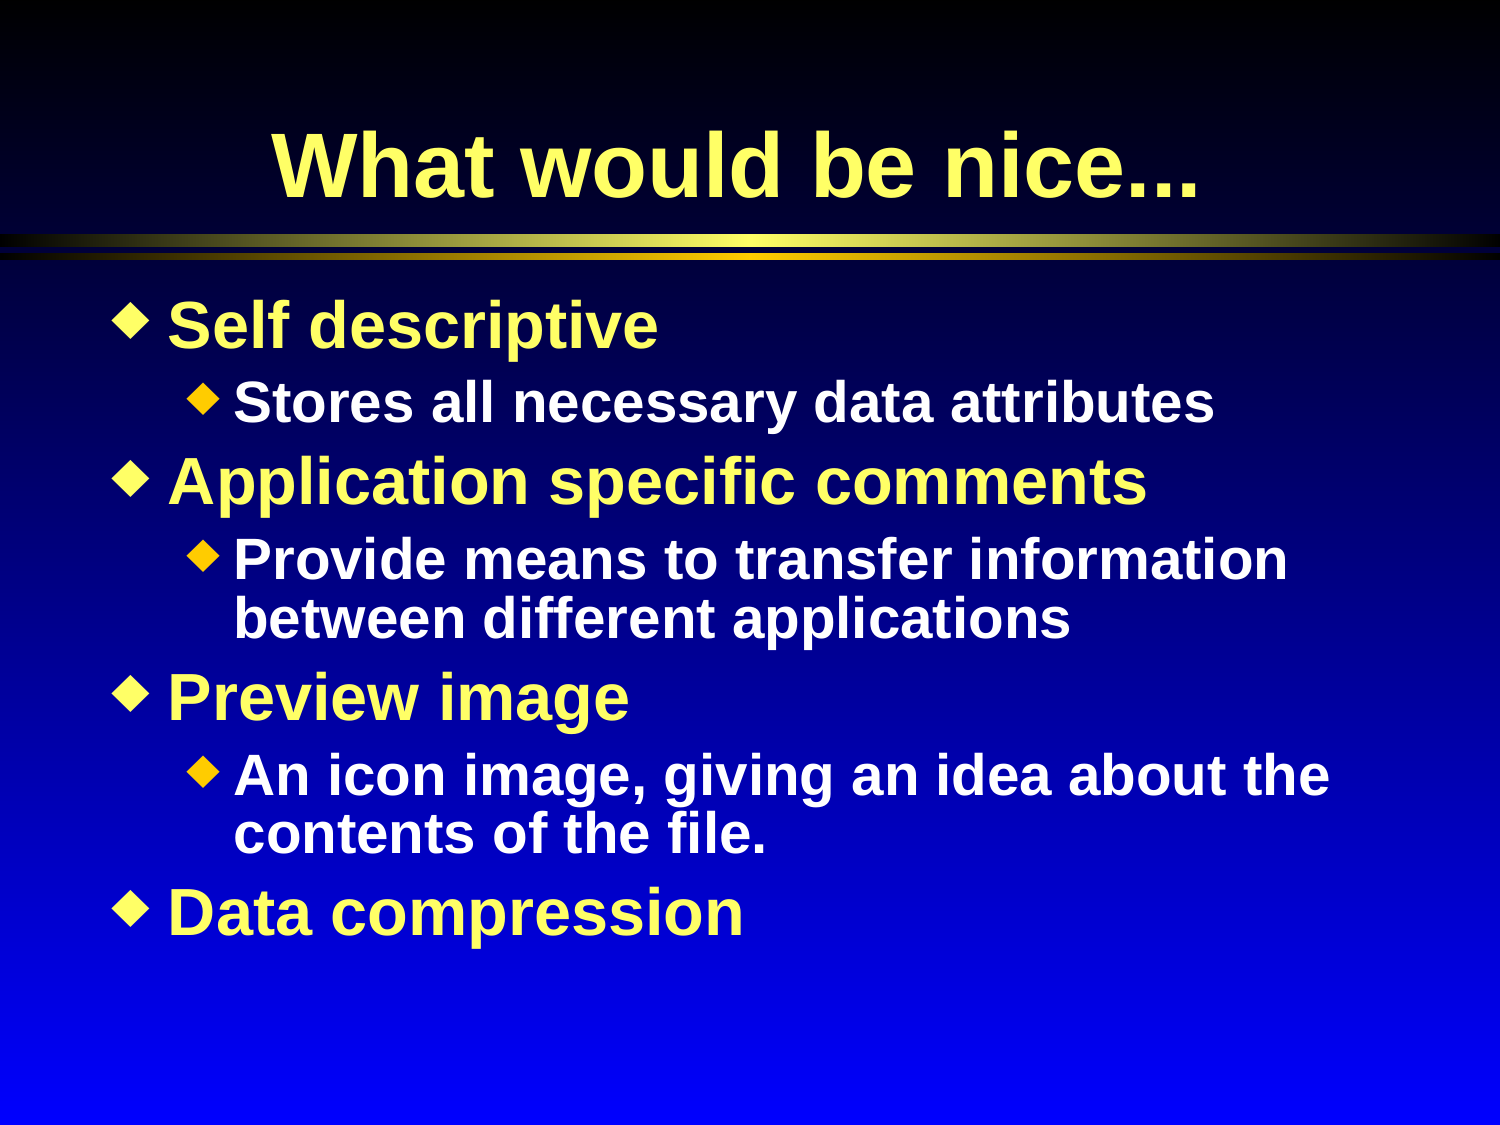

# What would be nice...
Self descriptive
Stores all necessary data attributes
Application specific comments
Provide means to transfer information between different applications
Preview image
An icon image, giving an idea about the contents of the file.
Data compression